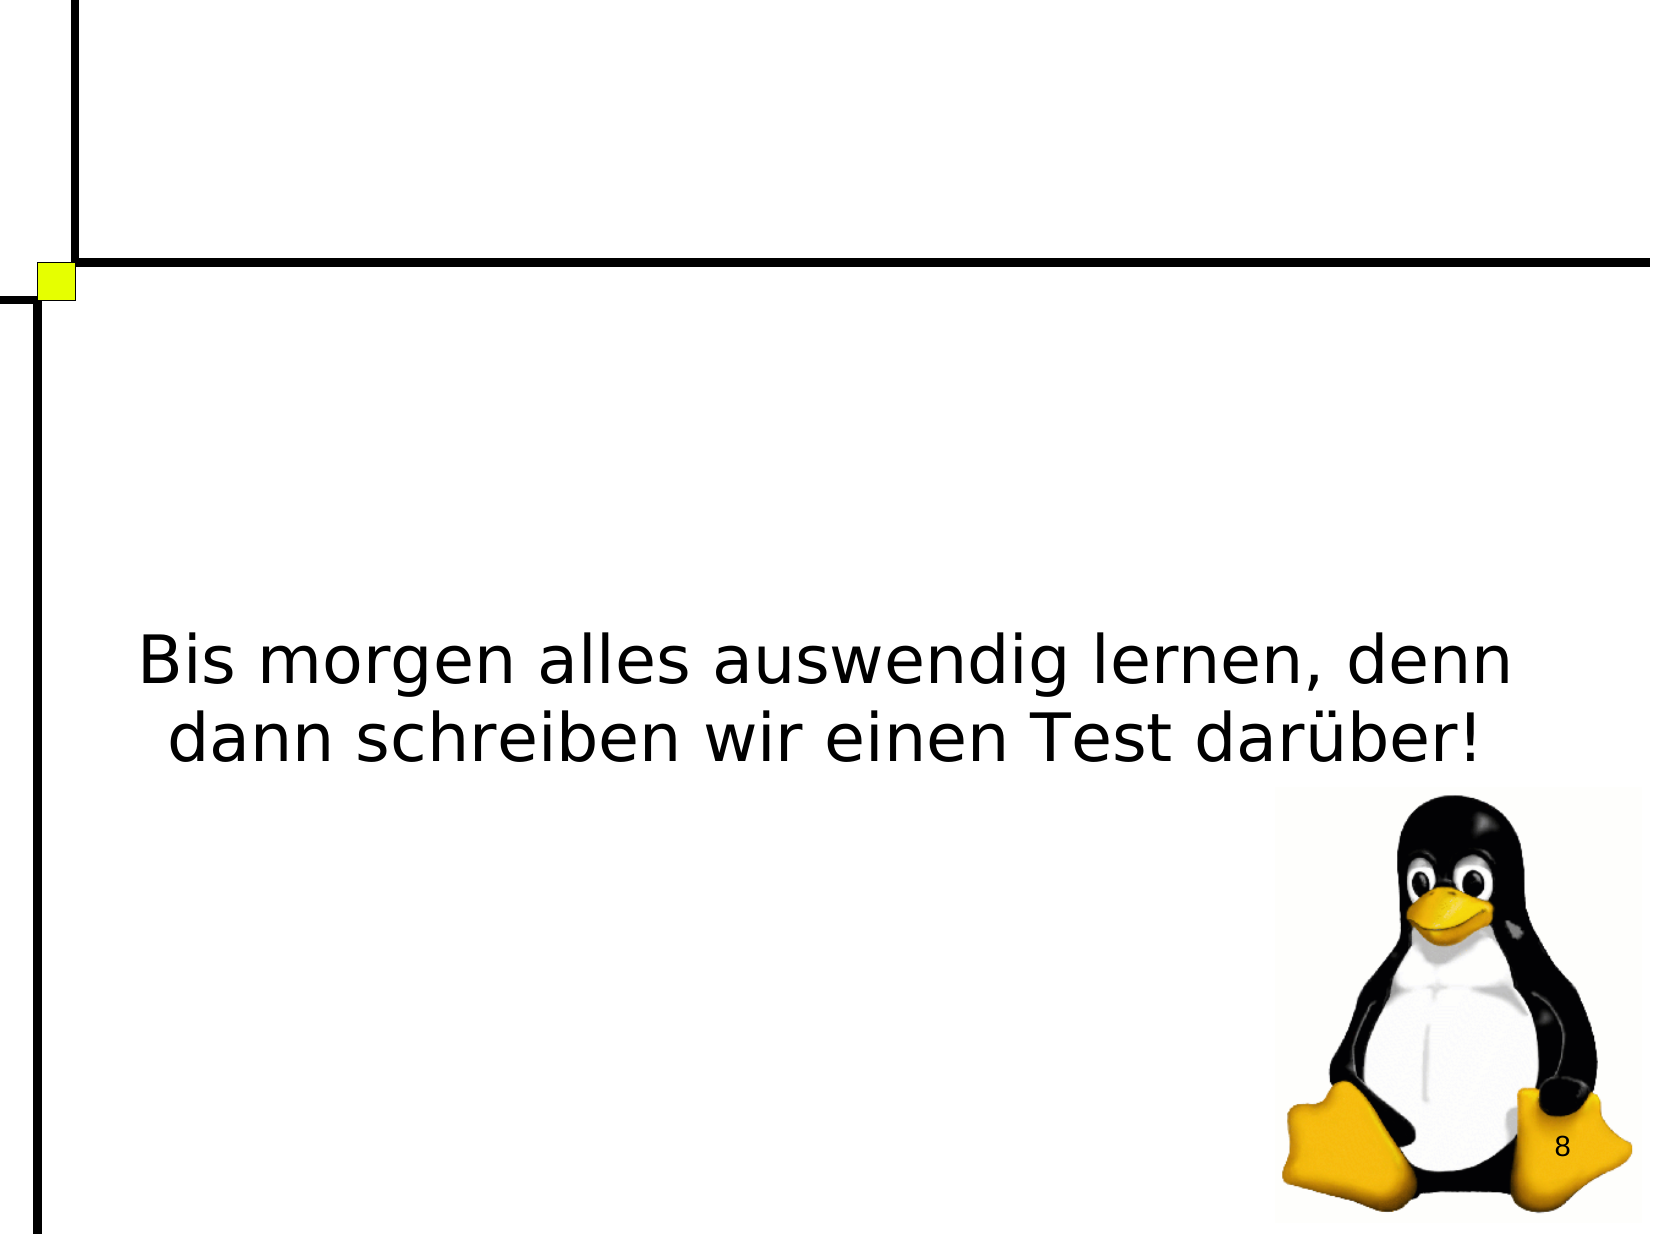

#
Bis morgen alles auswendig lernen, denn dann schreiben wir einen Test darüber!
8